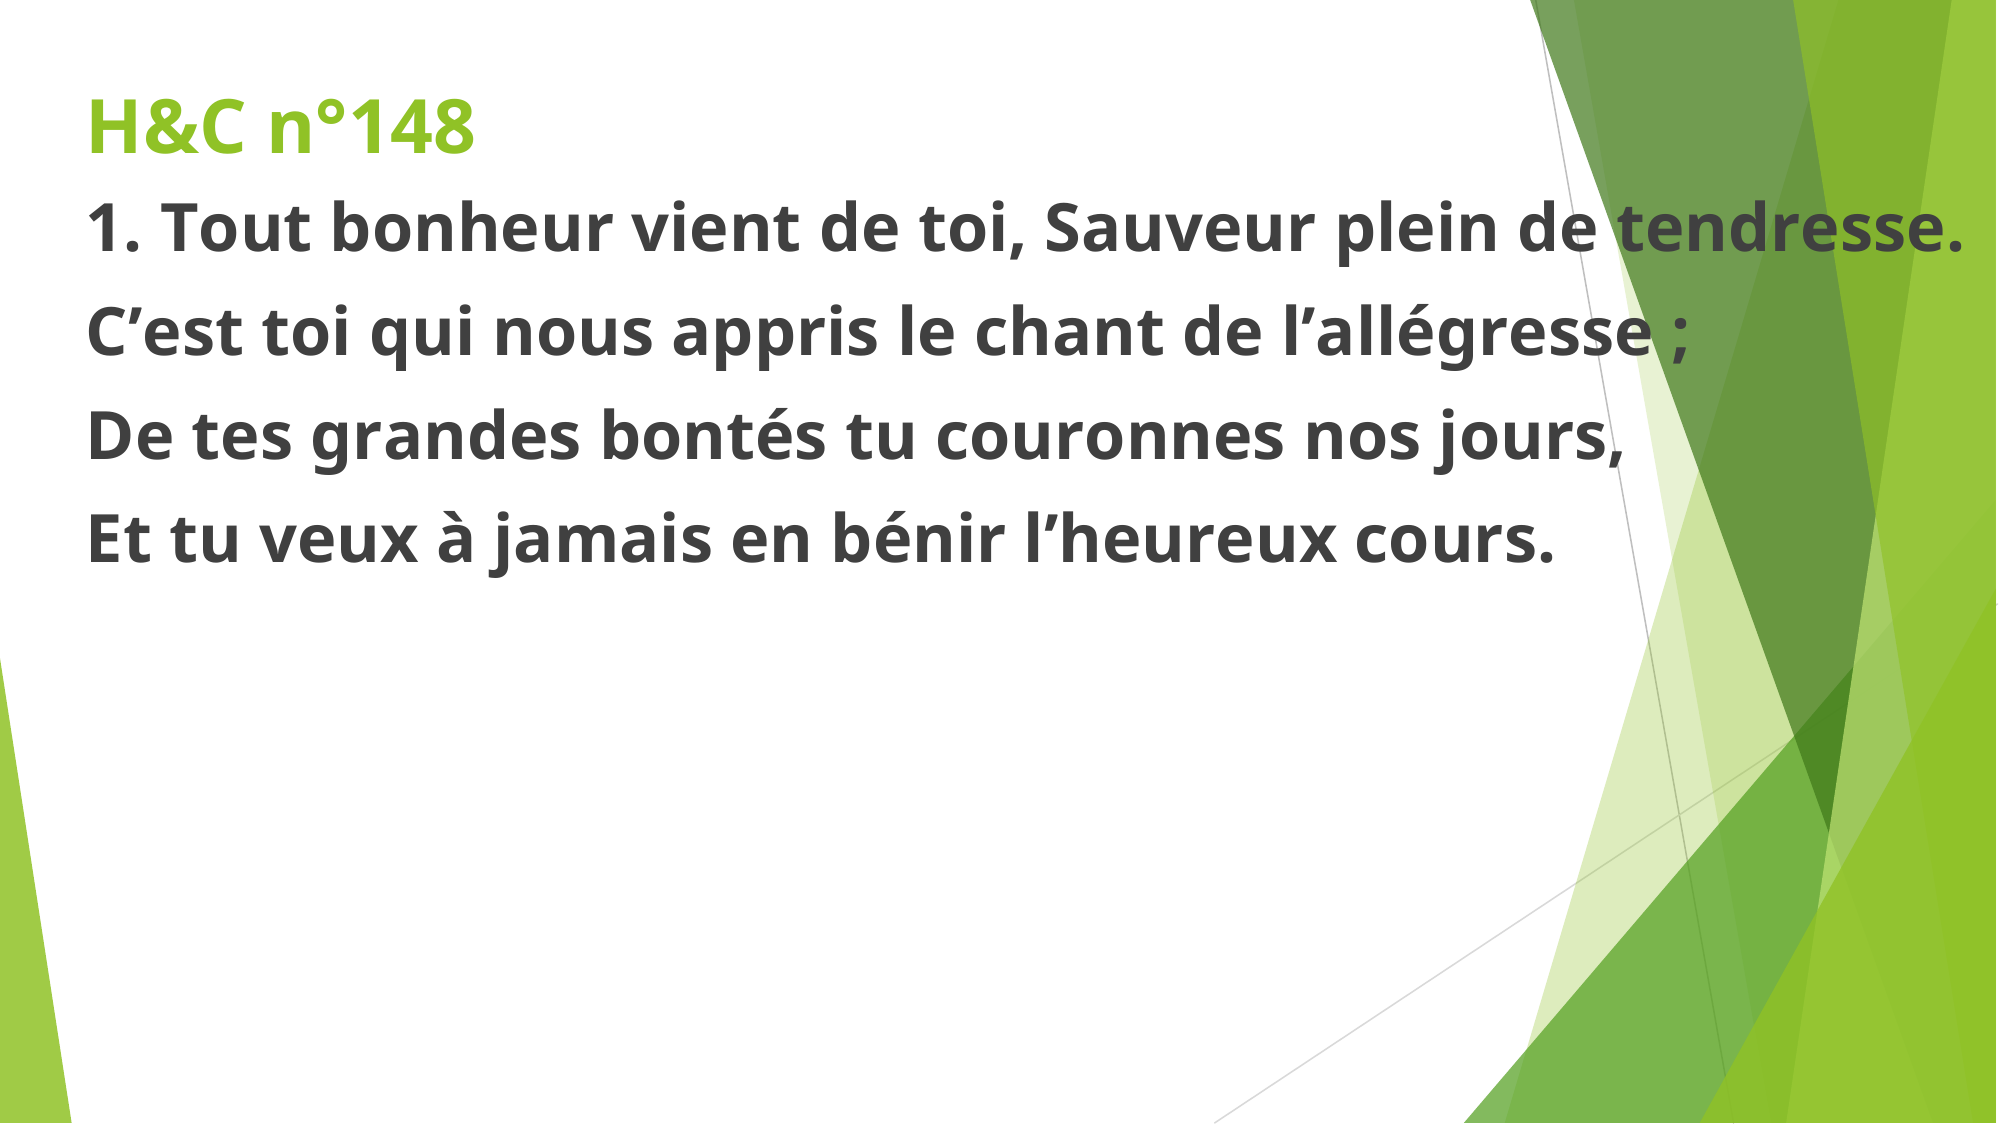

H&C n°148
1. Tout bonheur vient de toi, Sauveur plein de tendresse.
C’est toi qui nous appris le chant de l’allégresse ;
De tes grandes bontés tu couronnes nos jours,
Et tu veux à jamais en bénir l’heureux cours.